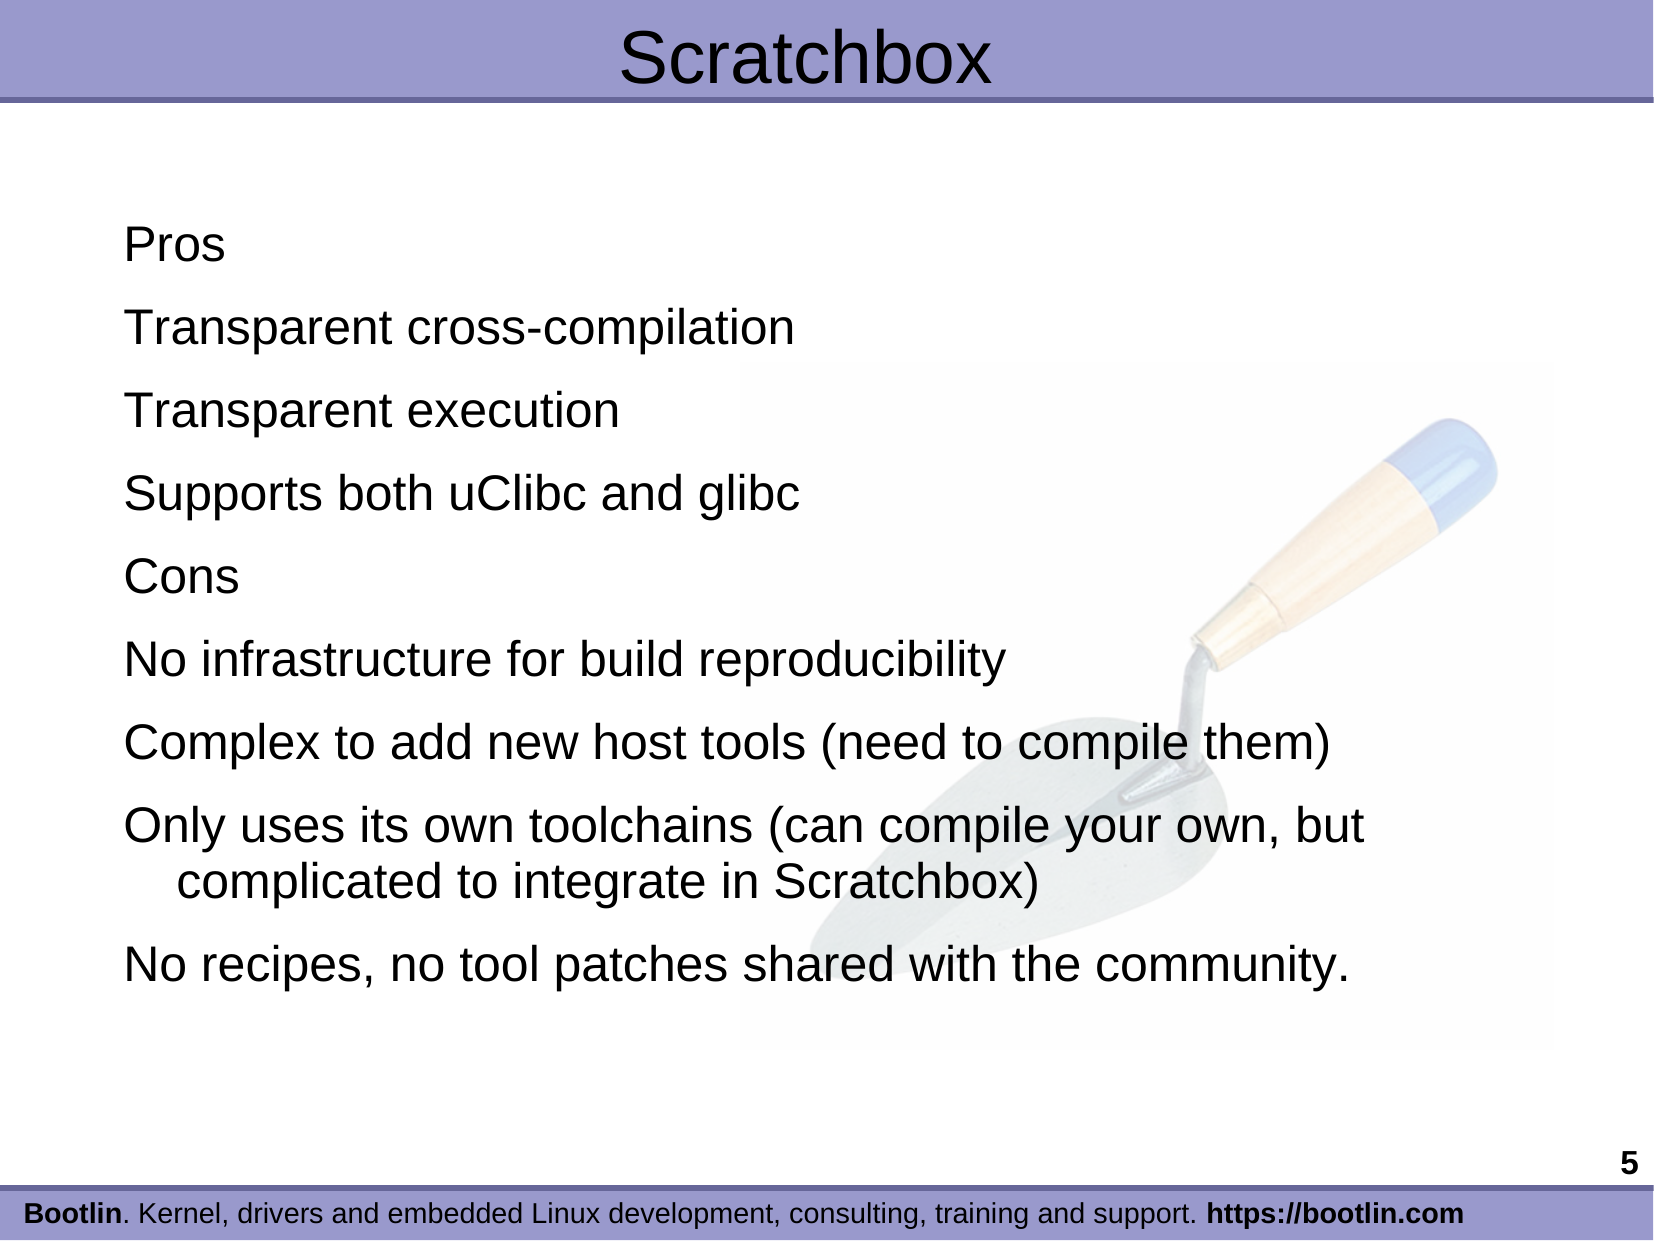

# Scratchbox
Pros
Transparent cross-compilation
Transparent execution
Supports both uClibc and glibc
Cons
No infrastructure for build reproducibility
Complex to add new host tools (need to compile them)
Only uses its own toolchains (can compile your own, but complicated to integrate in Scratchbox)
No recipes, no tool patches shared with the community.